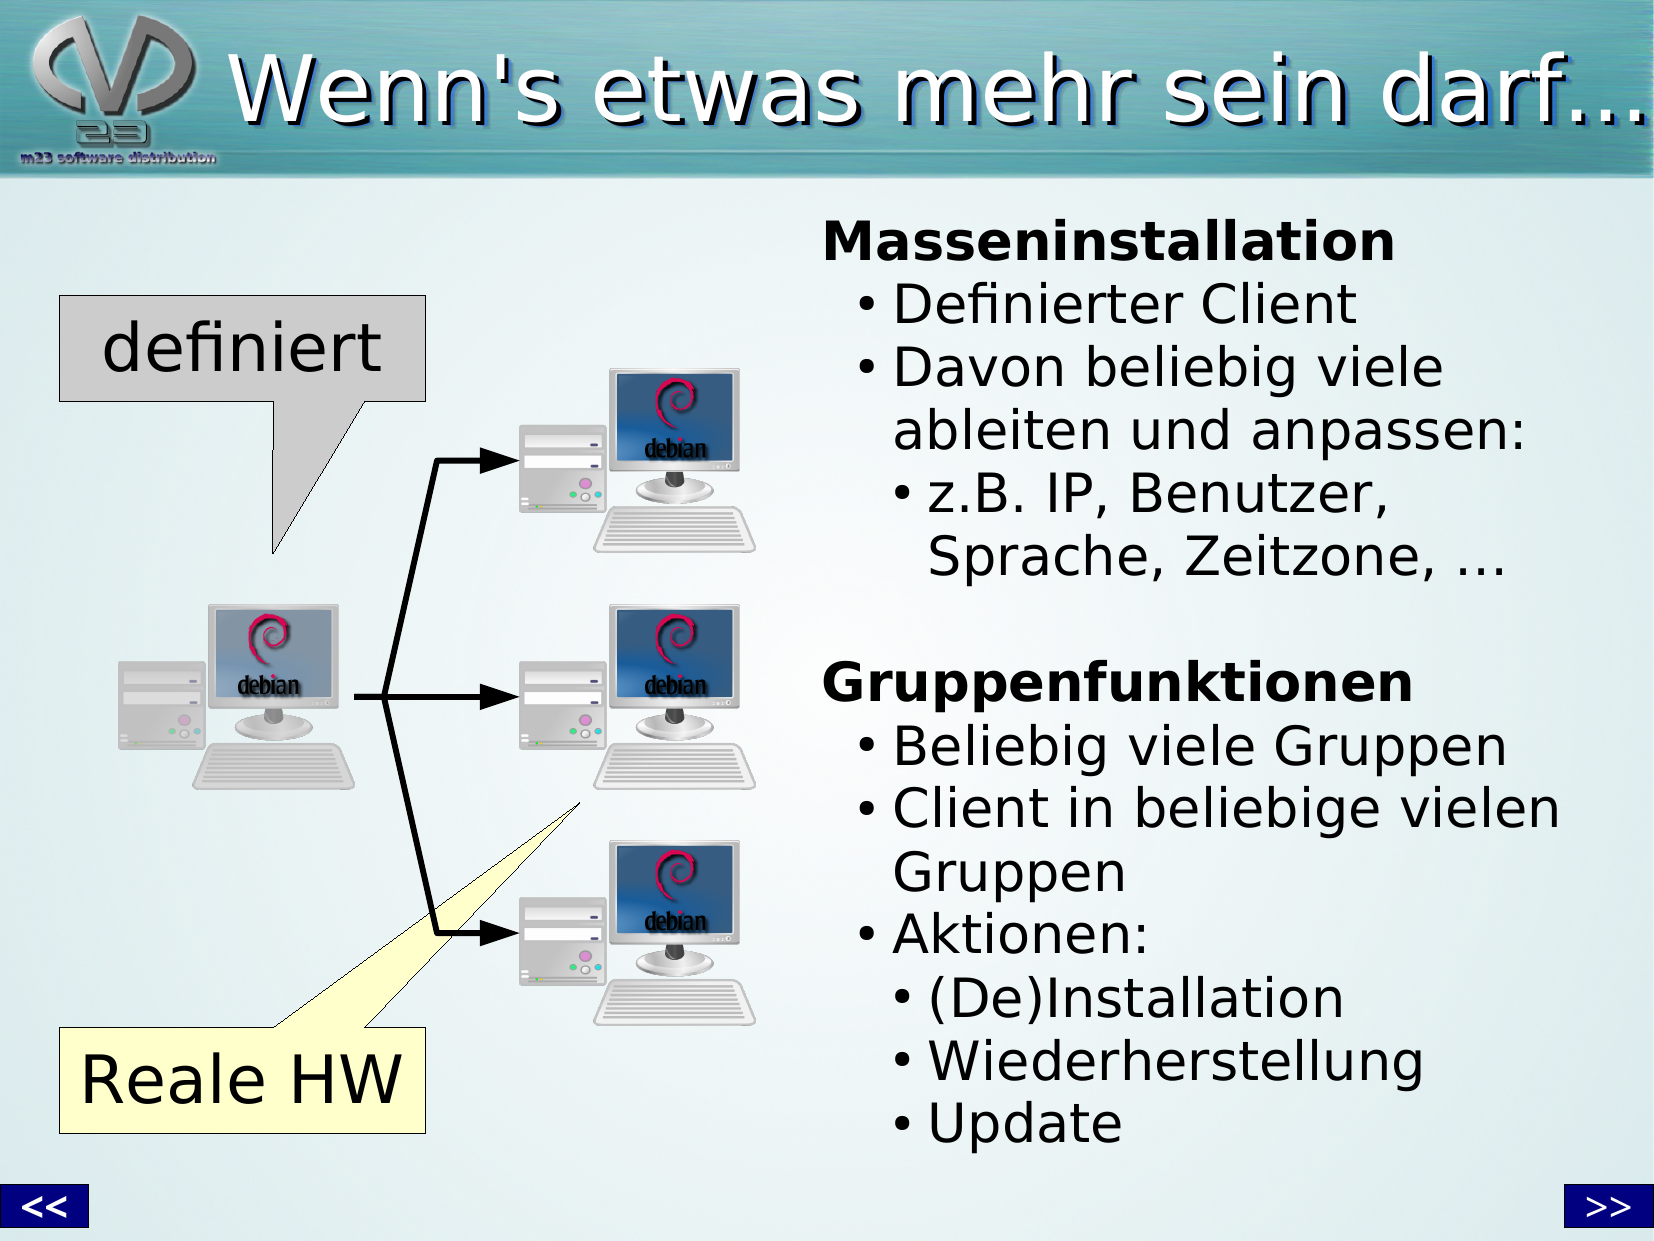

# Wenn's etwas mehr sein darf...
Masseninstallation
Definierter Client
Davon beliebig viele ableiten und anpassen:
z.B. IP, Benutzer, Sprache, Zeitzone, …
Gruppenfunktionen
Beliebig viele Gruppen
Client in beliebige vielen Gruppen
Aktionen:
(De)Installation
Wiederherstellung
Update
definiert
Reale HW